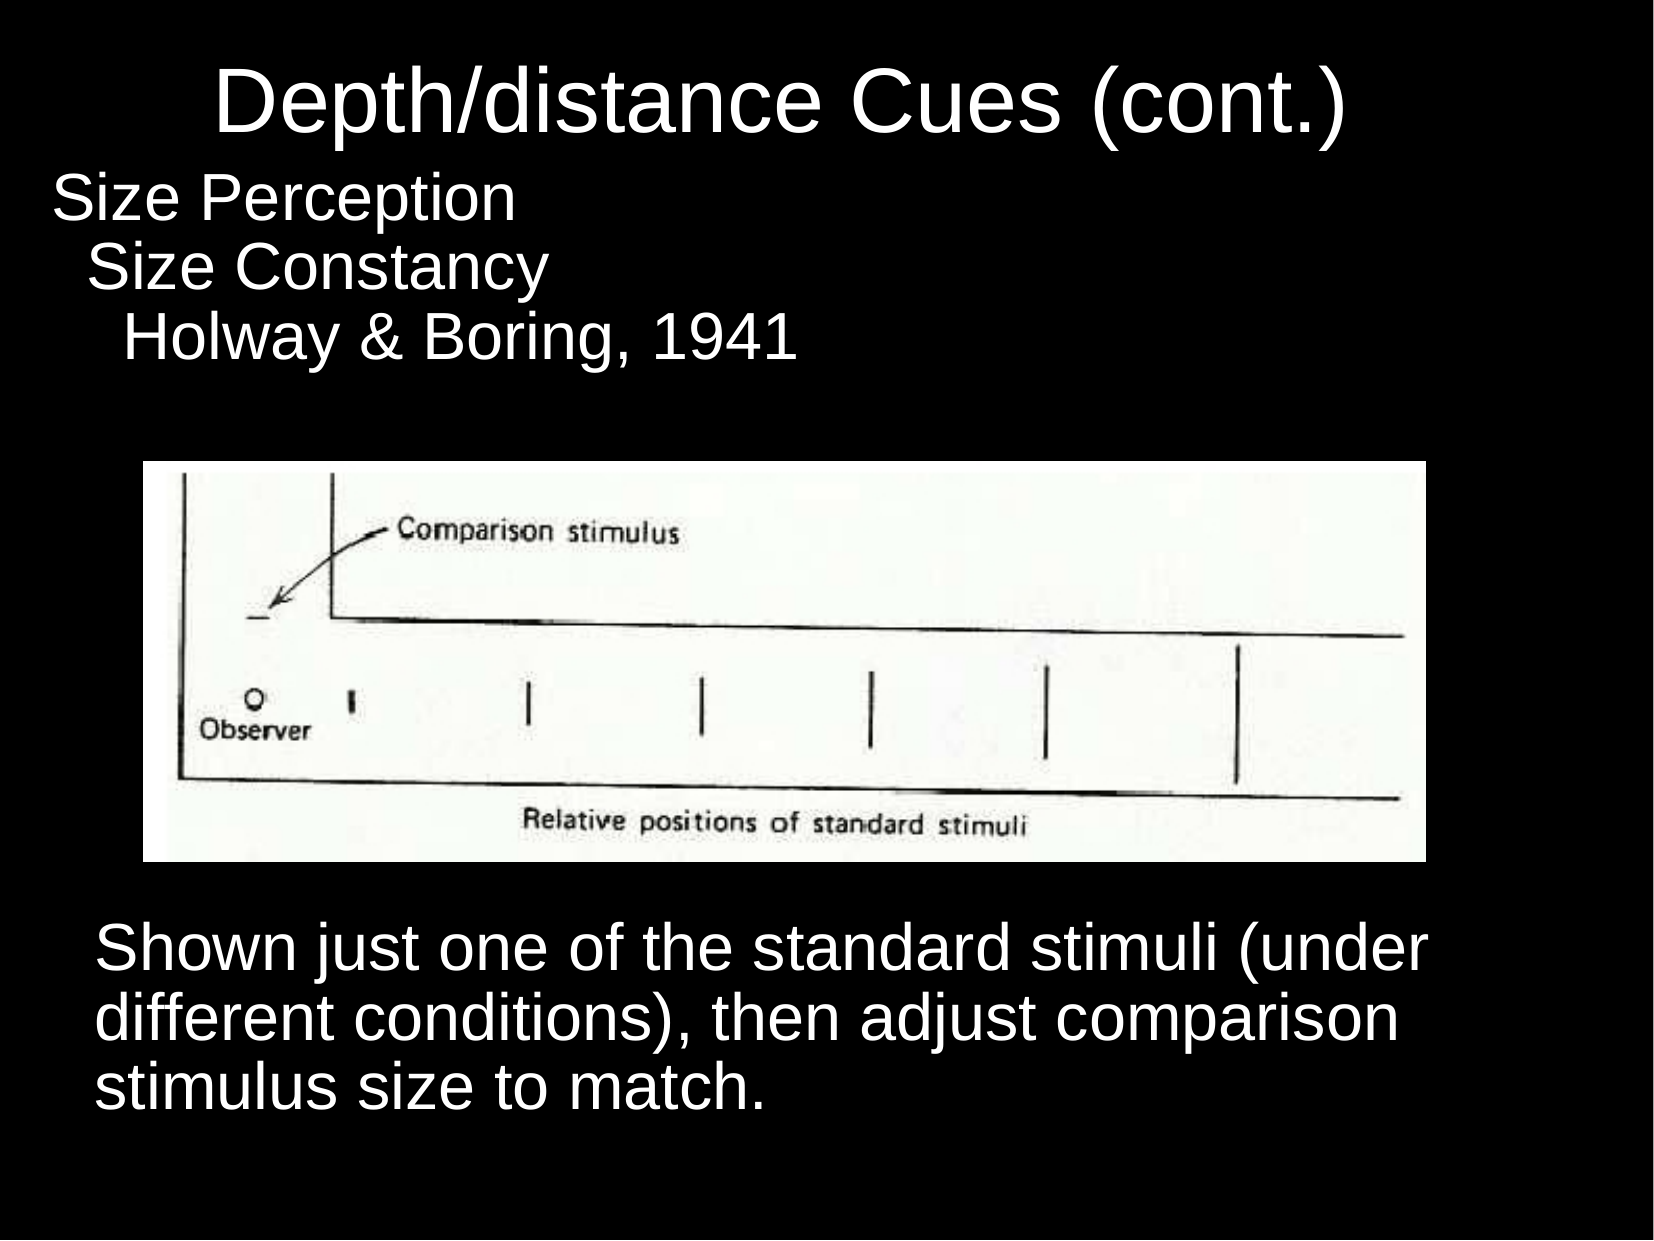

# Depth/distance Cues (cont.)
Size Perception
Size Constancy
Holway & Boring, 1941
Shown just one of the standard stimuli (under different conditions), then adjust comparison stimulus size to match.